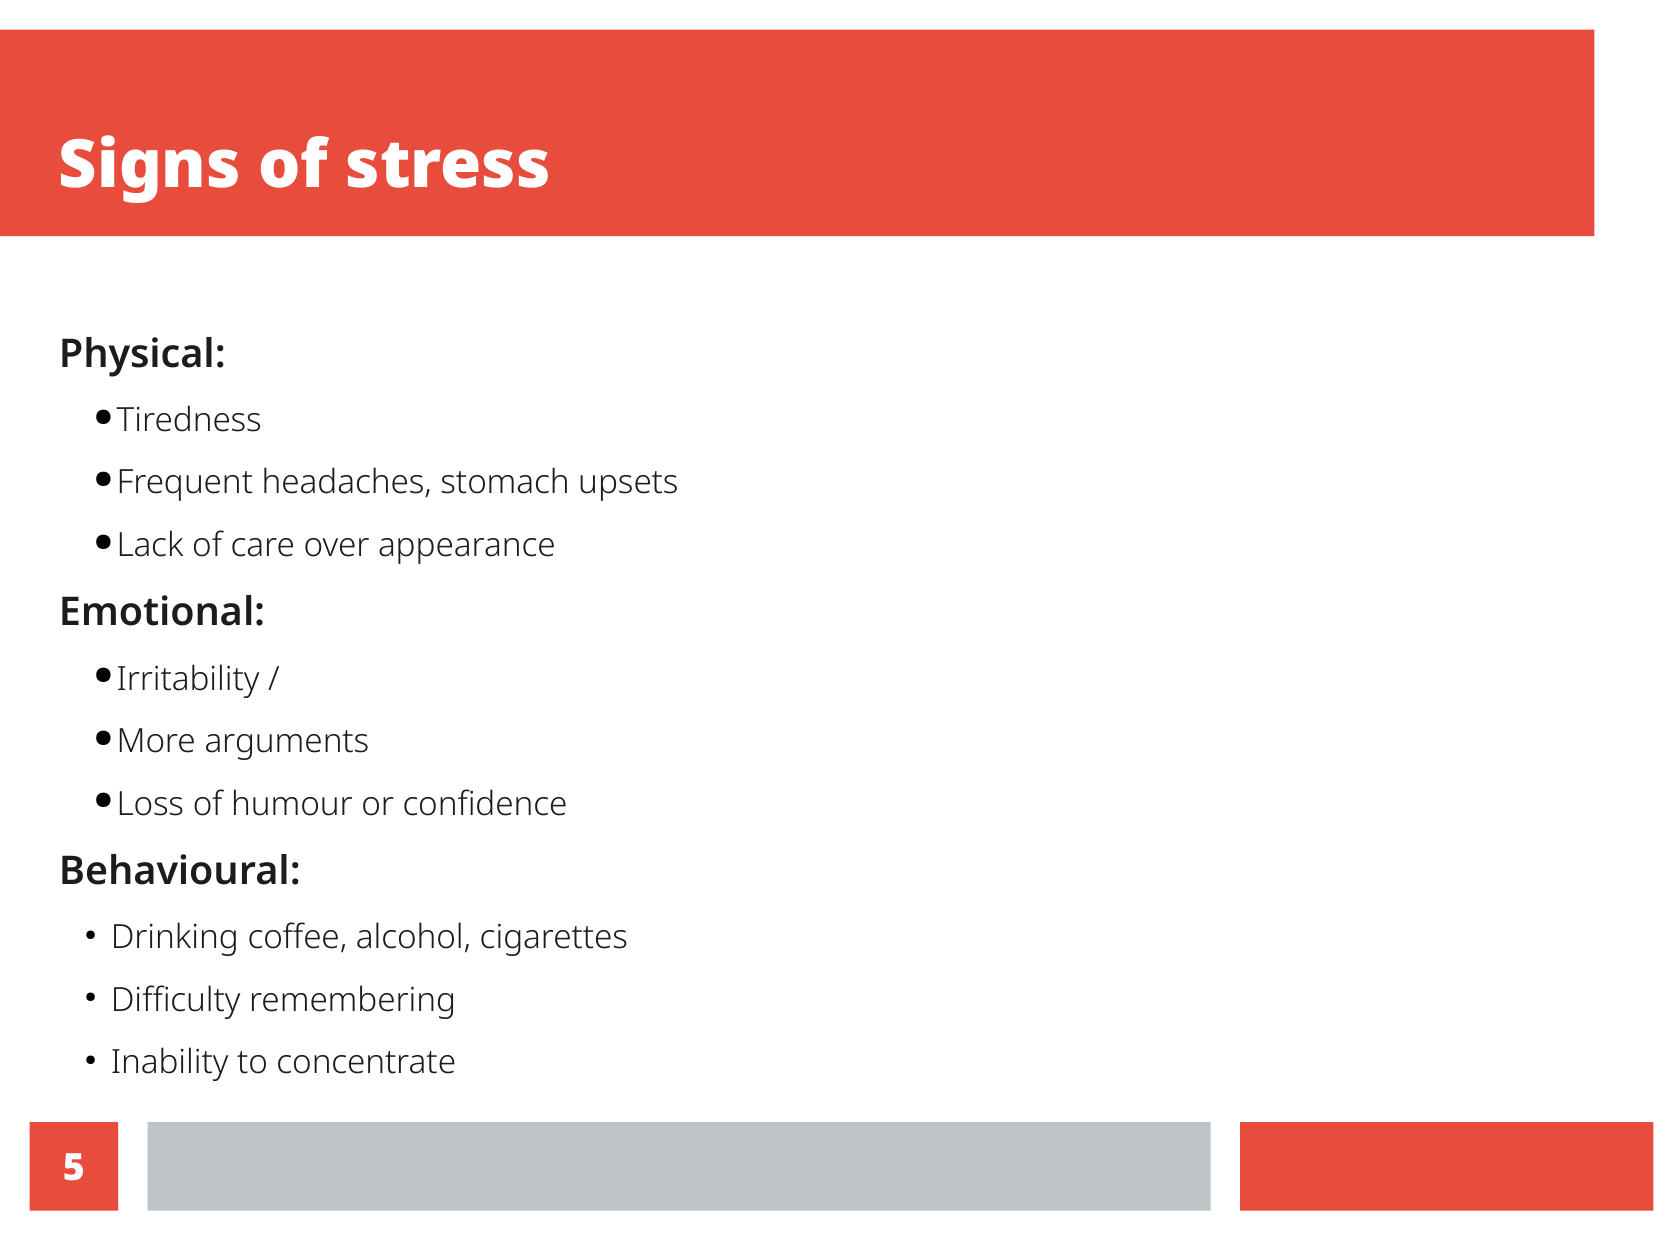

# Signs of stress
Physical:
 Tiredness
 Frequent headaches, stomach upsets
 Lack of care over appearance
Emotional:
 Irritability /
 More arguments
 Loss of humour or confidence
Behavioural:
Drinking coffee, alcohol, cigarettes
Difficulty remembering
Inability to concentrate
5